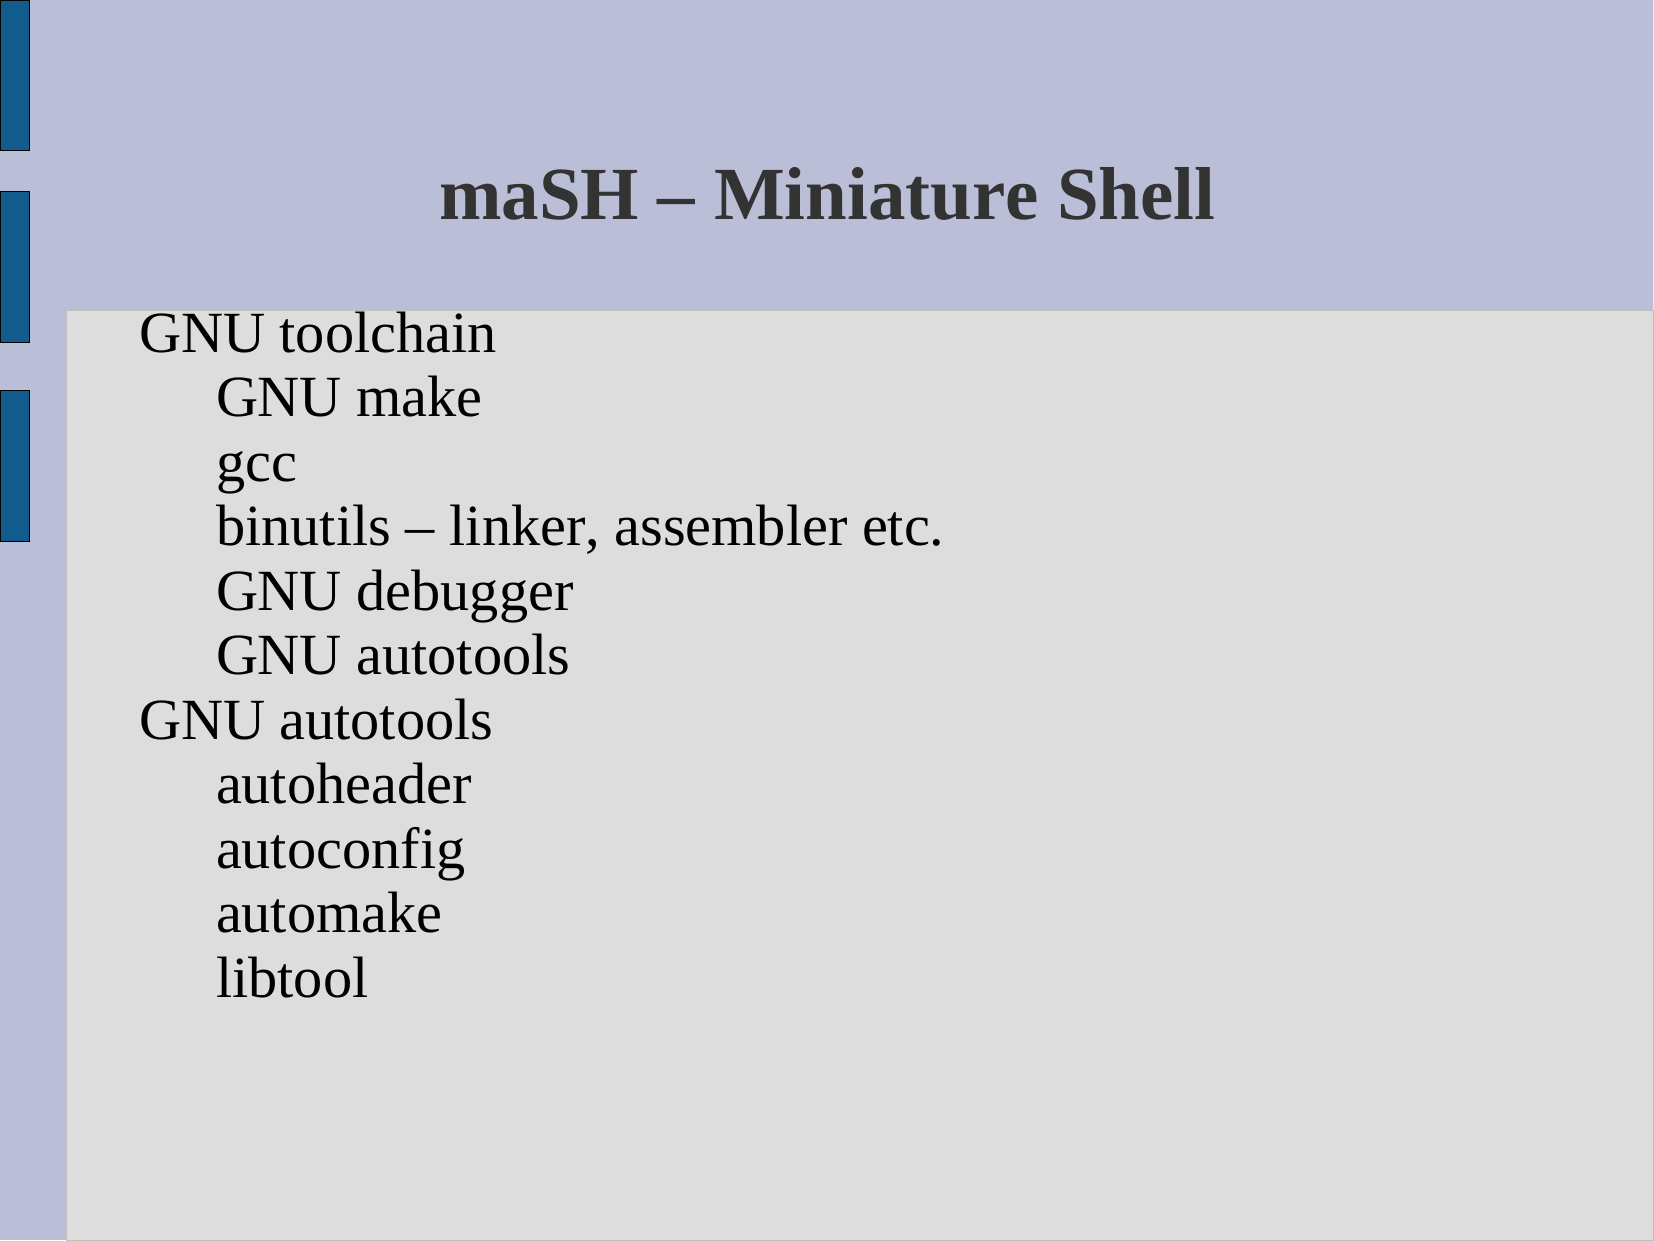

# maSH – Miniature Shell
GNU toolchain
GNU make
gcc
binutils – linker, assembler etc.
GNU debugger
GNU autotools
GNU autotools
autoheader
autoconfig
automake
libtool